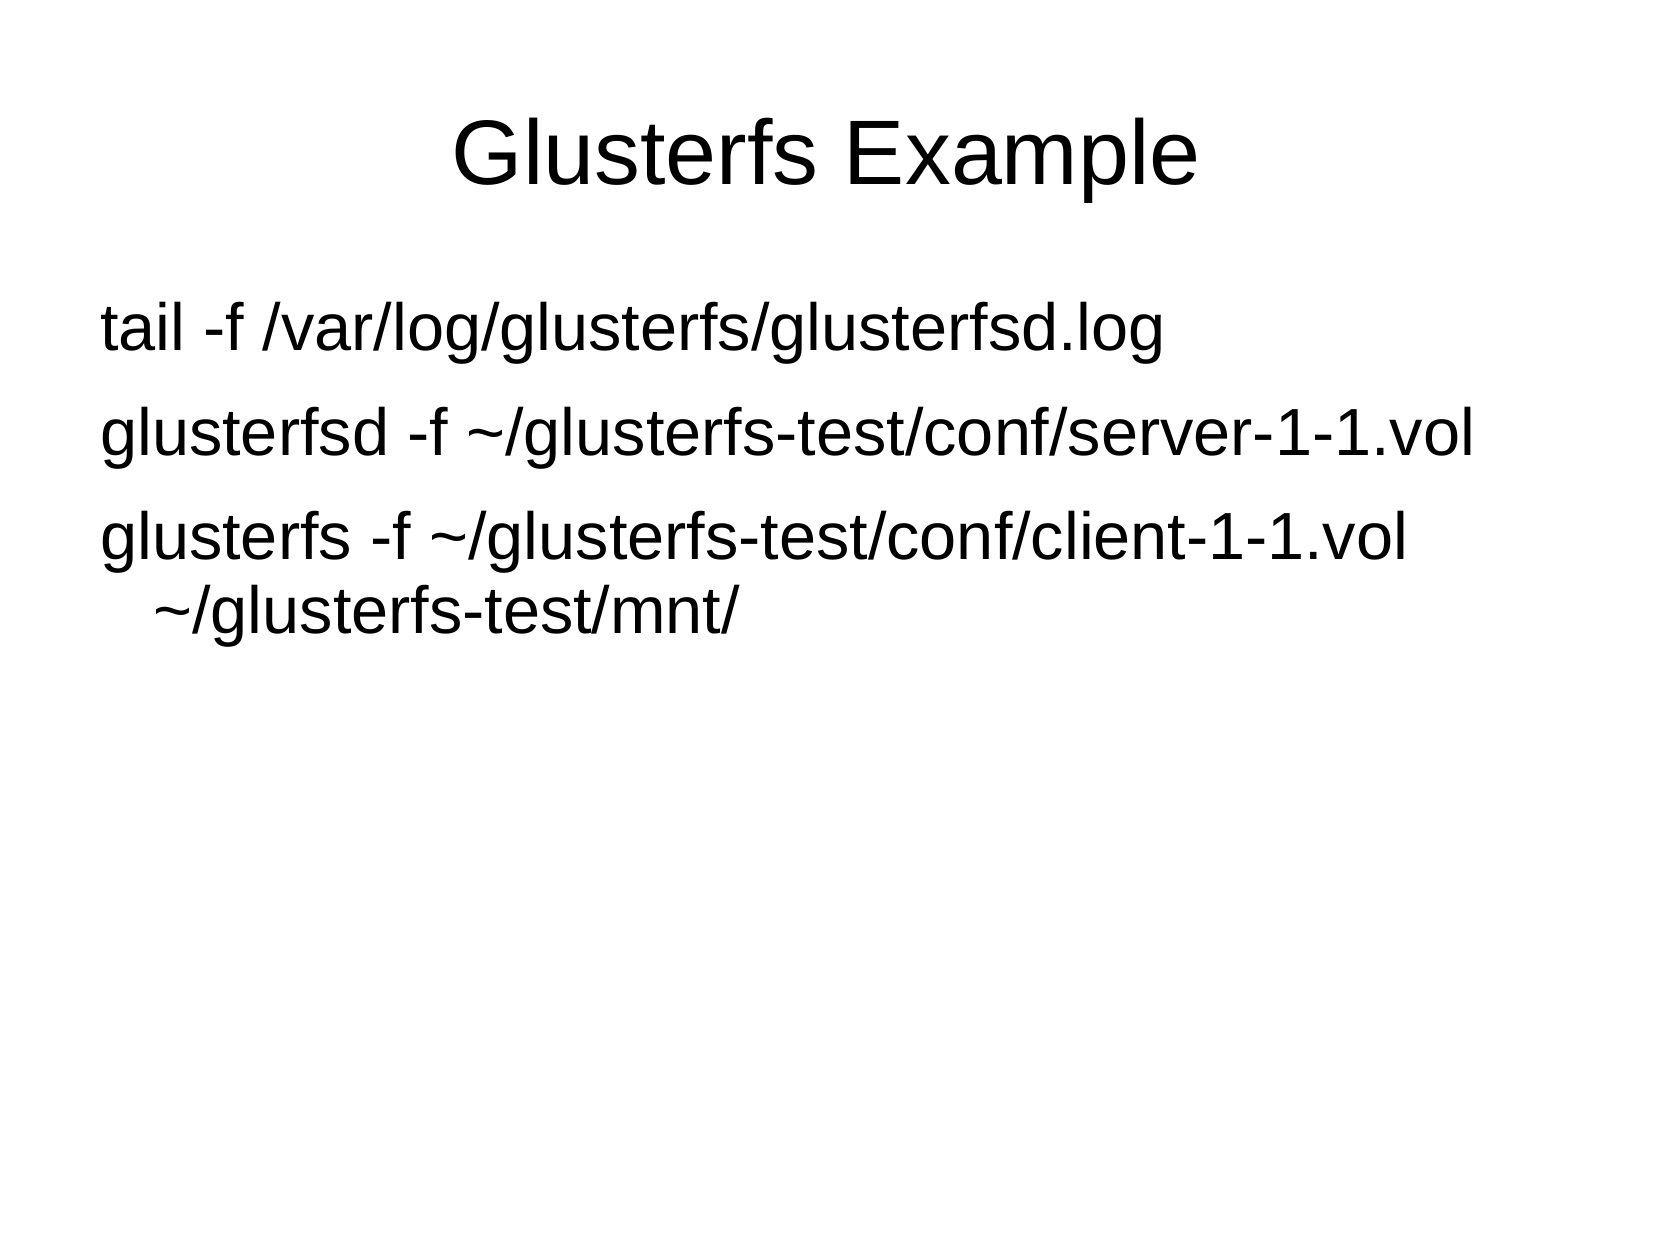

# Glusterfs Example
tail -f /var/log/glusterfs/glusterfsd.log
glusterfsd -f ~/glusterfs-test/conf/server-1-1.vol
glusterfs -f ~/glusterfs-test/conf/client-1-1.vol ~/glusterfs-test/mnt/